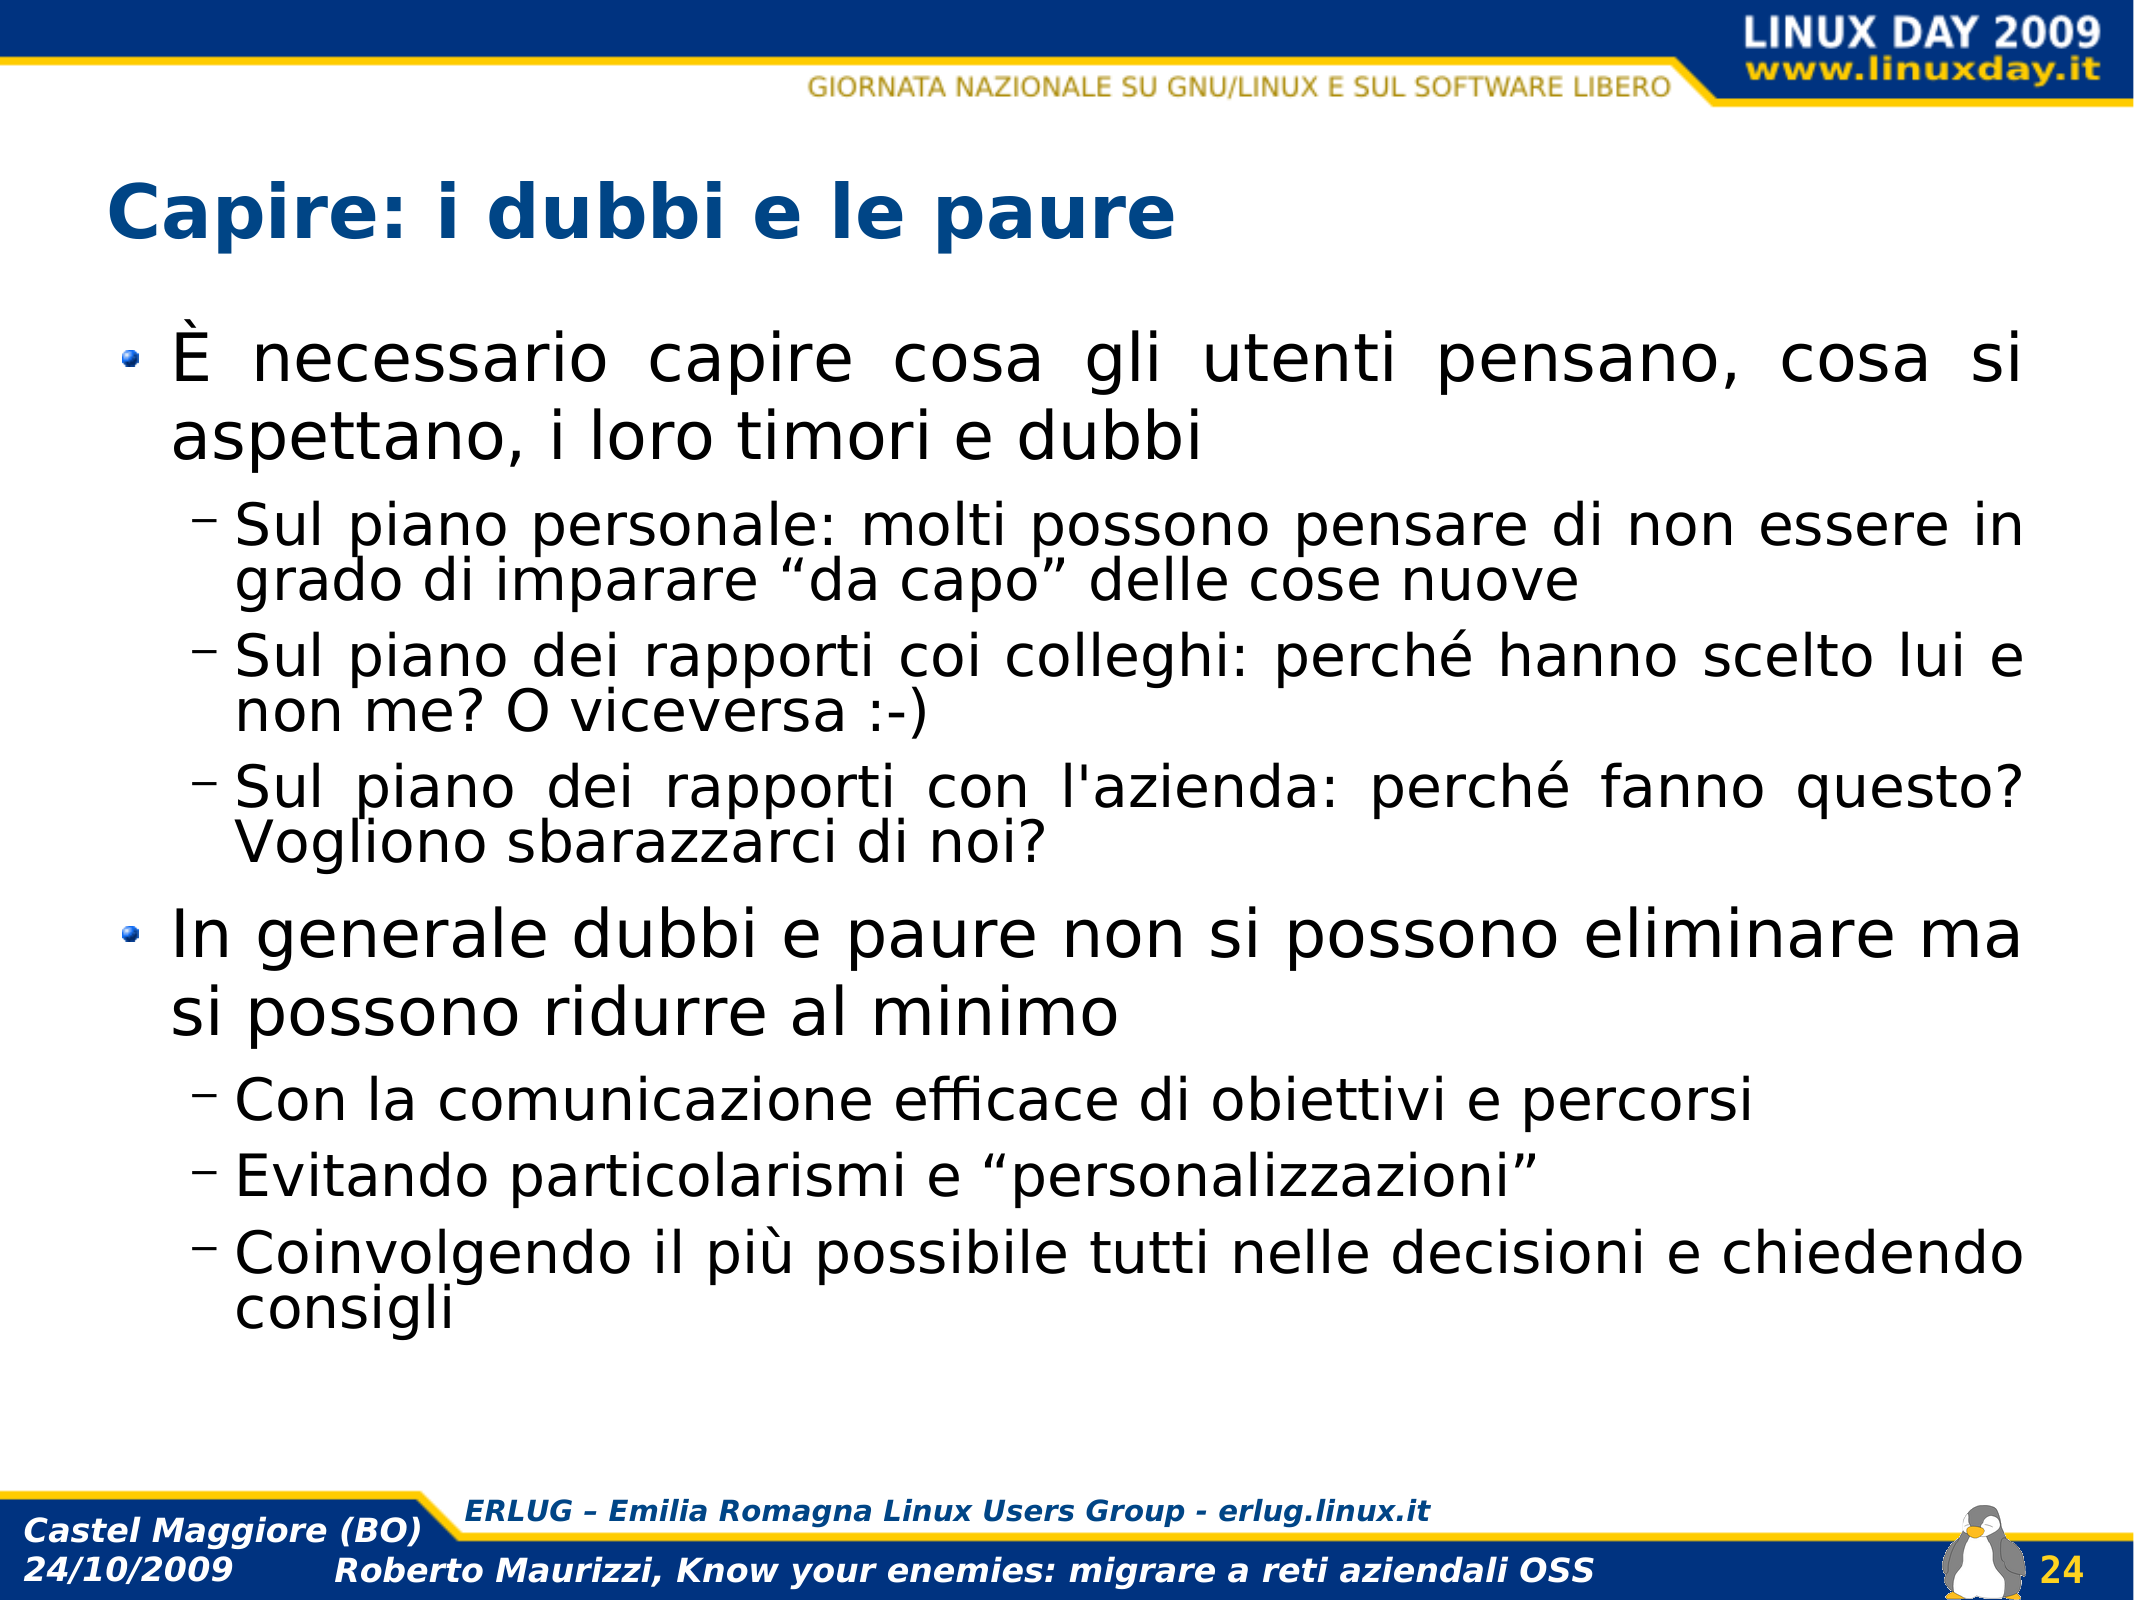

# Capire: i dubbi e le paure
È necessario capire cosa gli utenti pensano, cosa si aspettano, i loro timori e dubbi
Sul piano personale: molti possono pensare di non essere in grado di imparare “da capo” delle cose nuove
Sul piano dei rapporti coi colleghi: perché hanno scelto lui e non me? O viceversa :-)
Sul piano dei rapporti con l'azienda: perché fanno questo? Vogliono sbarazzarci di noi?
In generale dubbi e paure non si possono eliminare ma si possono ridurre al minimo
Con la comunicazione efficace di obiettivi e percorsi
Evitando particolarismi e “personalizzazioni”
Coinvolgendo il più possibile tutti nelle decisioni e chiedendo consigli